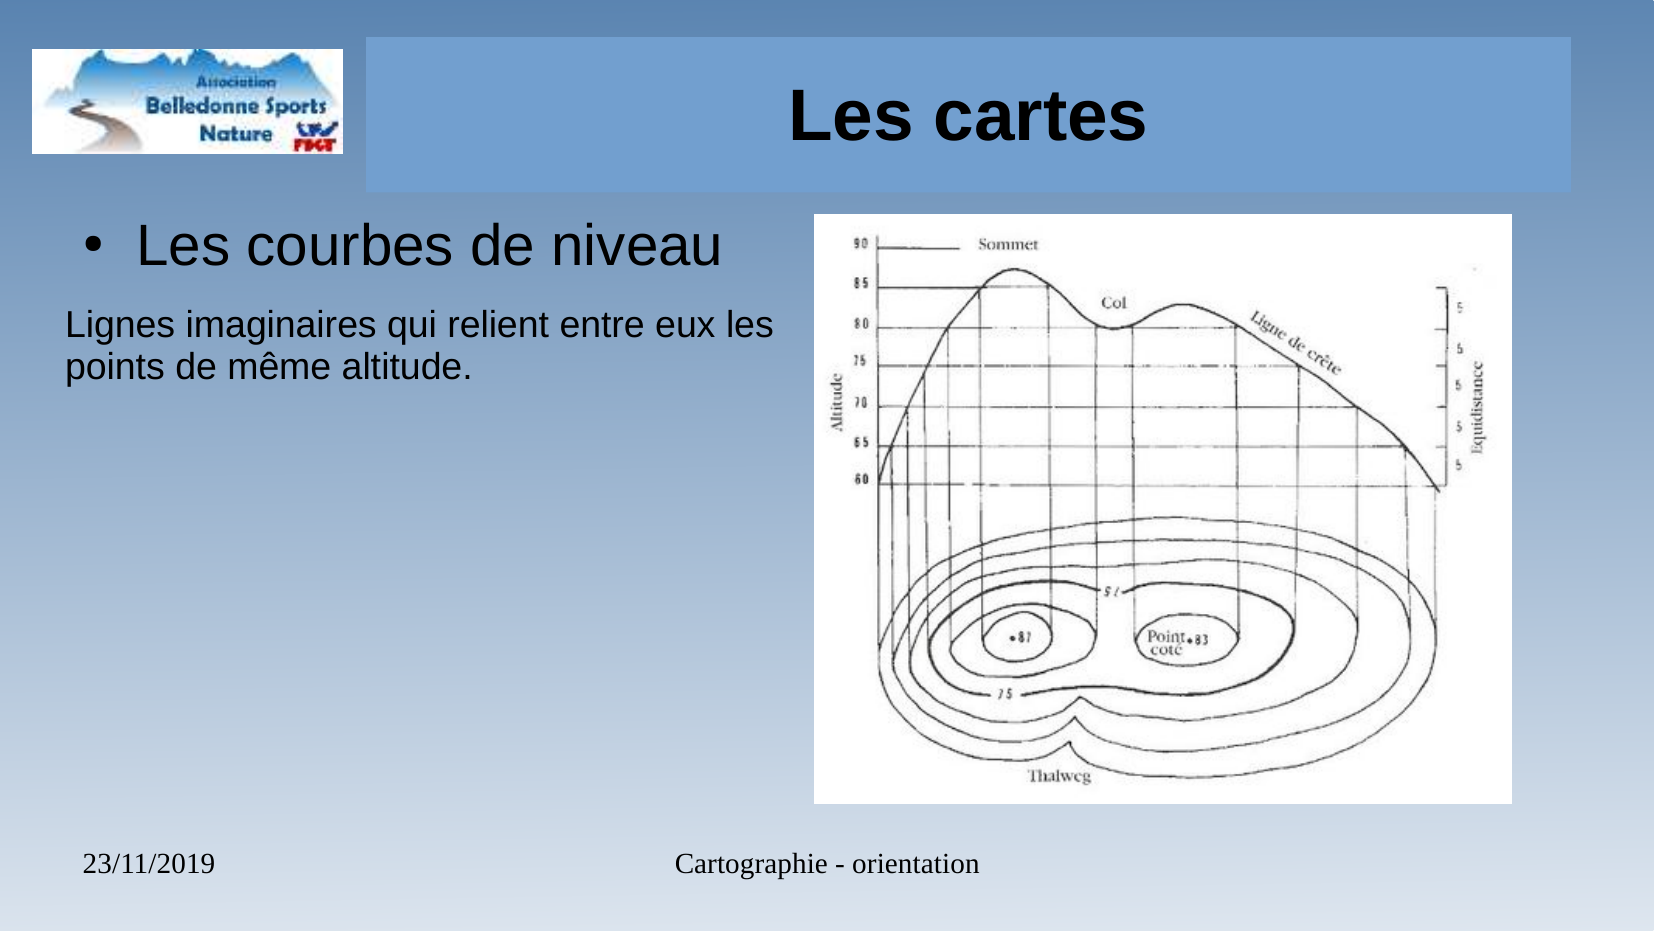

# Les cartes
Les courbes de niveau
Lignes imaginaires qui relient entre eux les points de même altitude.